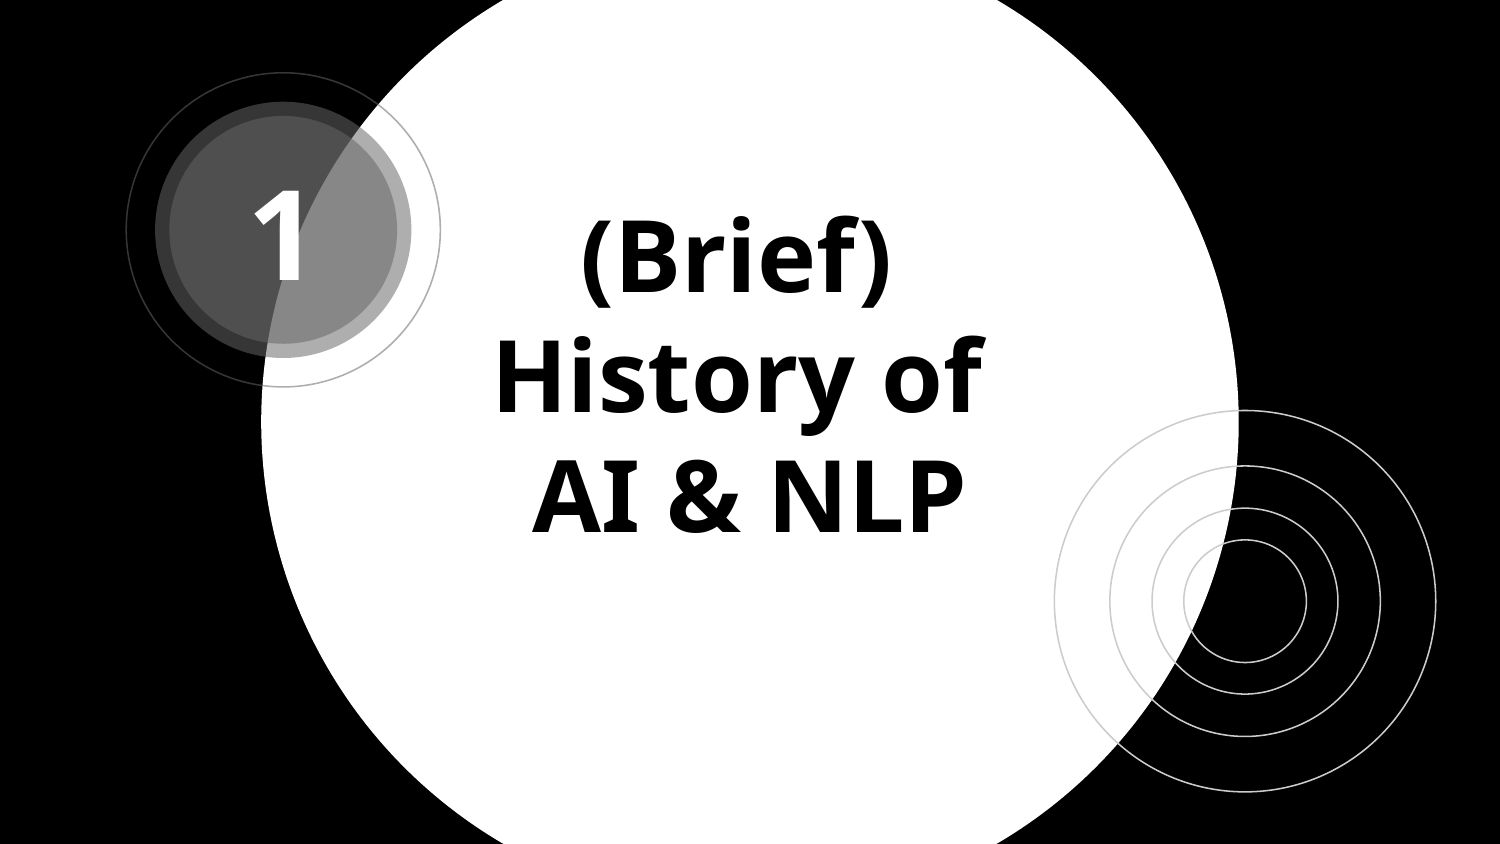

1
# (Brief) History of AI & NLP